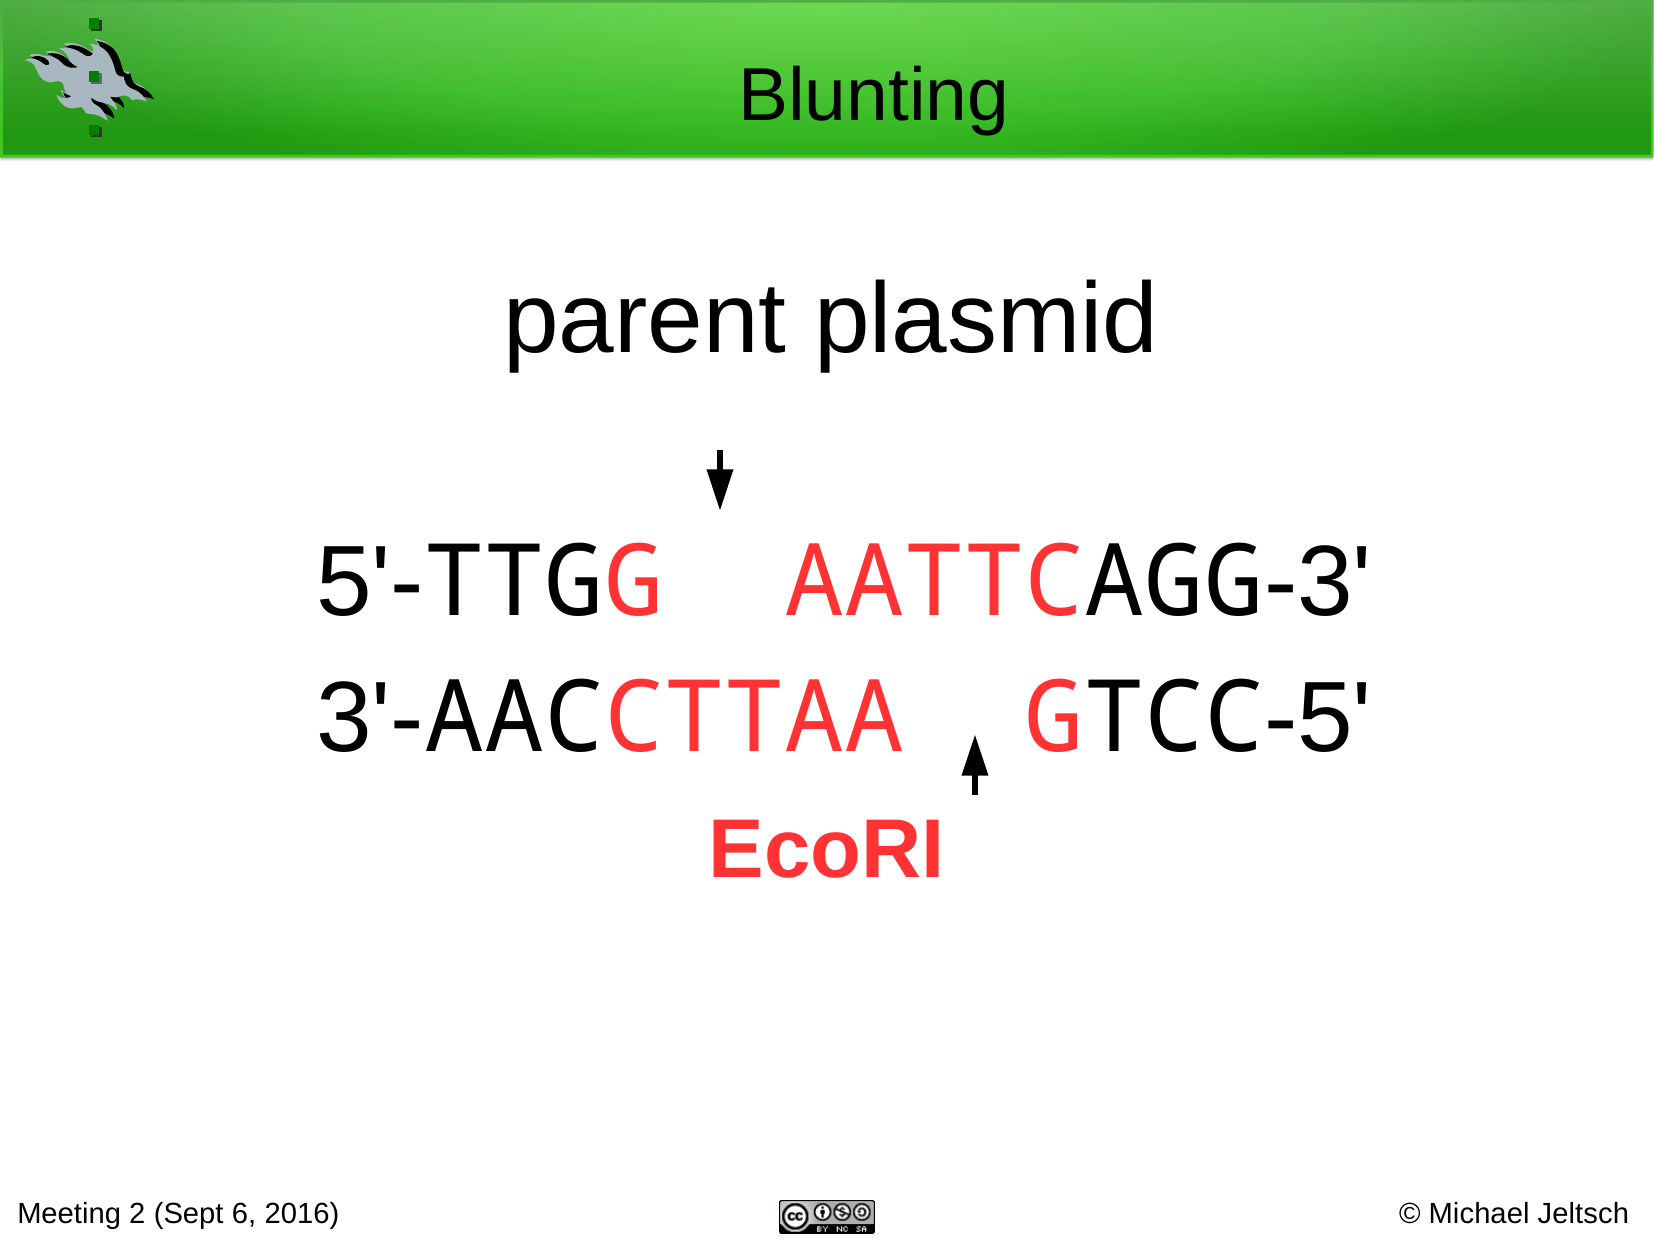

# Blunting
parent plasmid
5'-TTGG AATTCAGG-3'
3'-AACCTTAA GTCC-5'
EcoRI